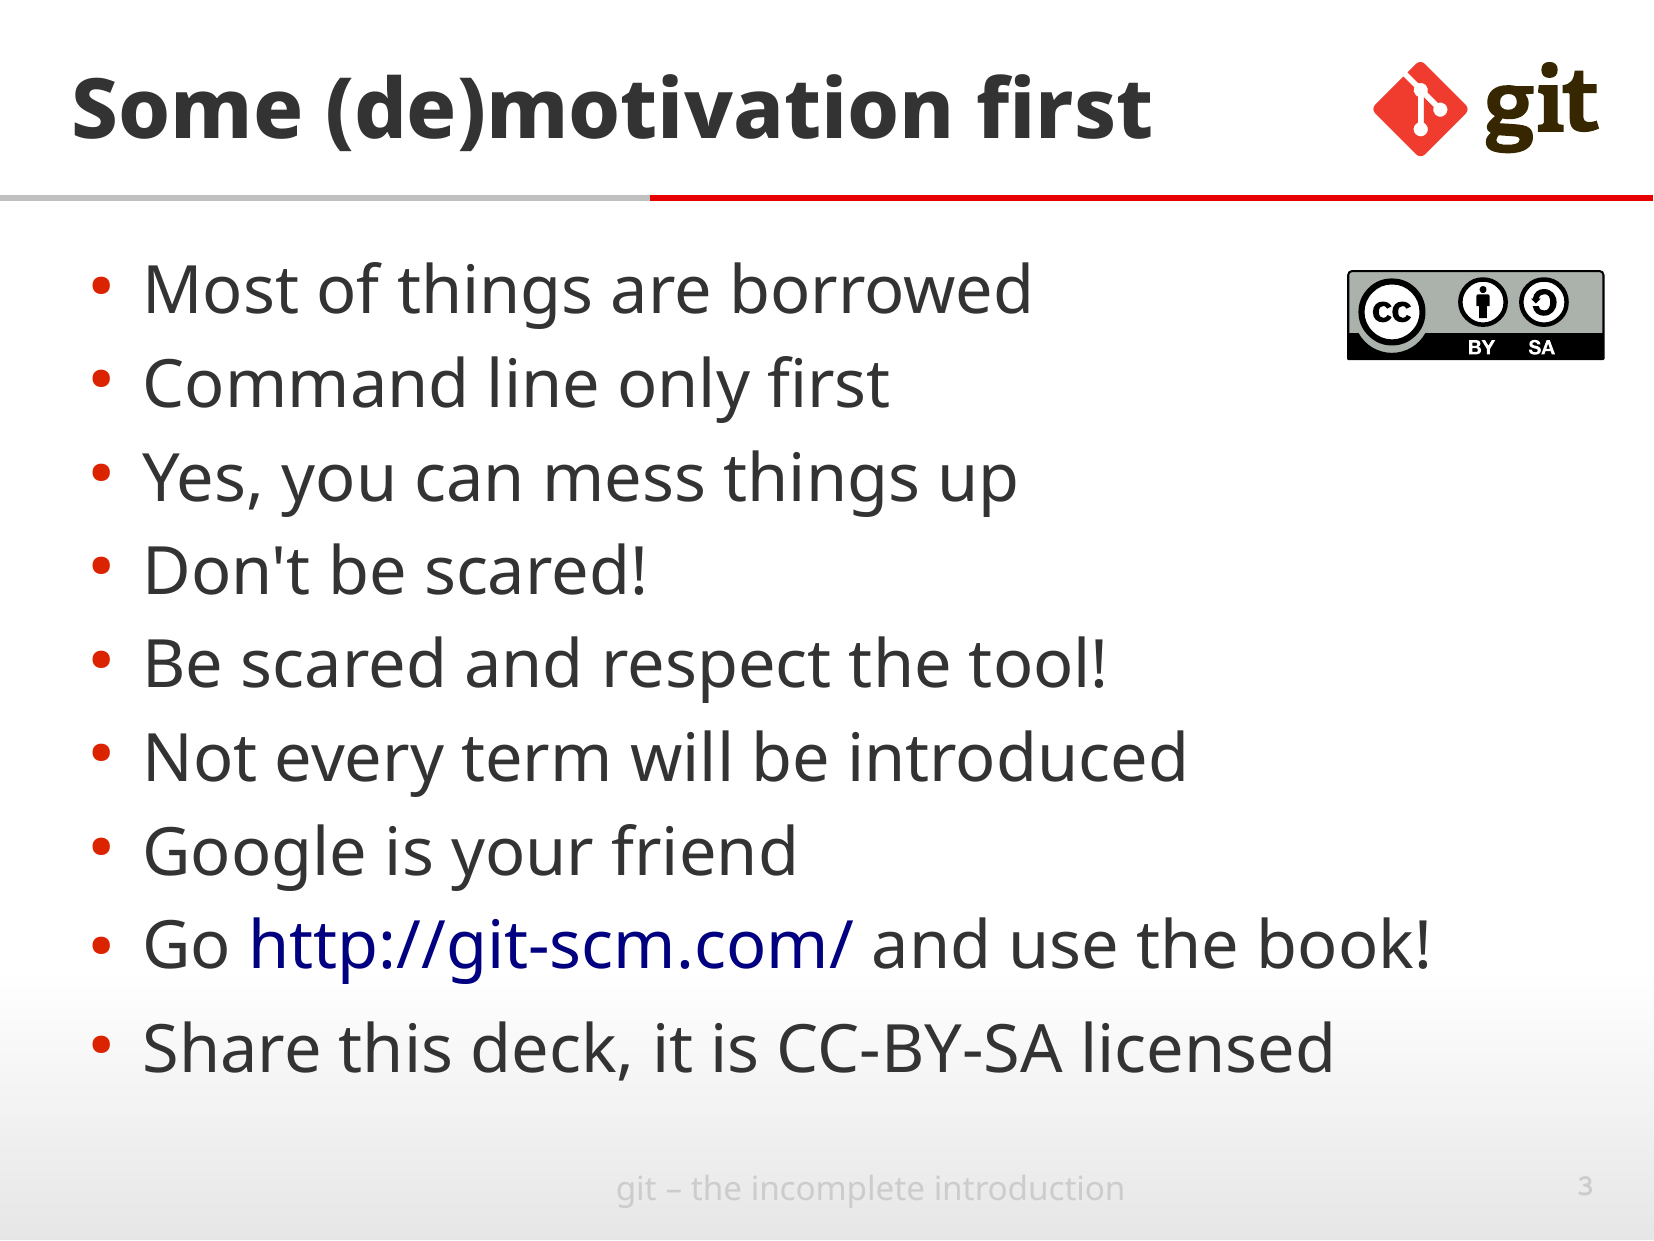

# Some (de)motivation first
Most of things are borrowed
Command line only first
Yes, you can mess things up
Don't be scared!
Be scared and respect the tool!
Not every term will be introduced
Google is your friend
Go http://git-scm.com/ and use the book!
Share this deck, it is CC-BY-SA licensed
3